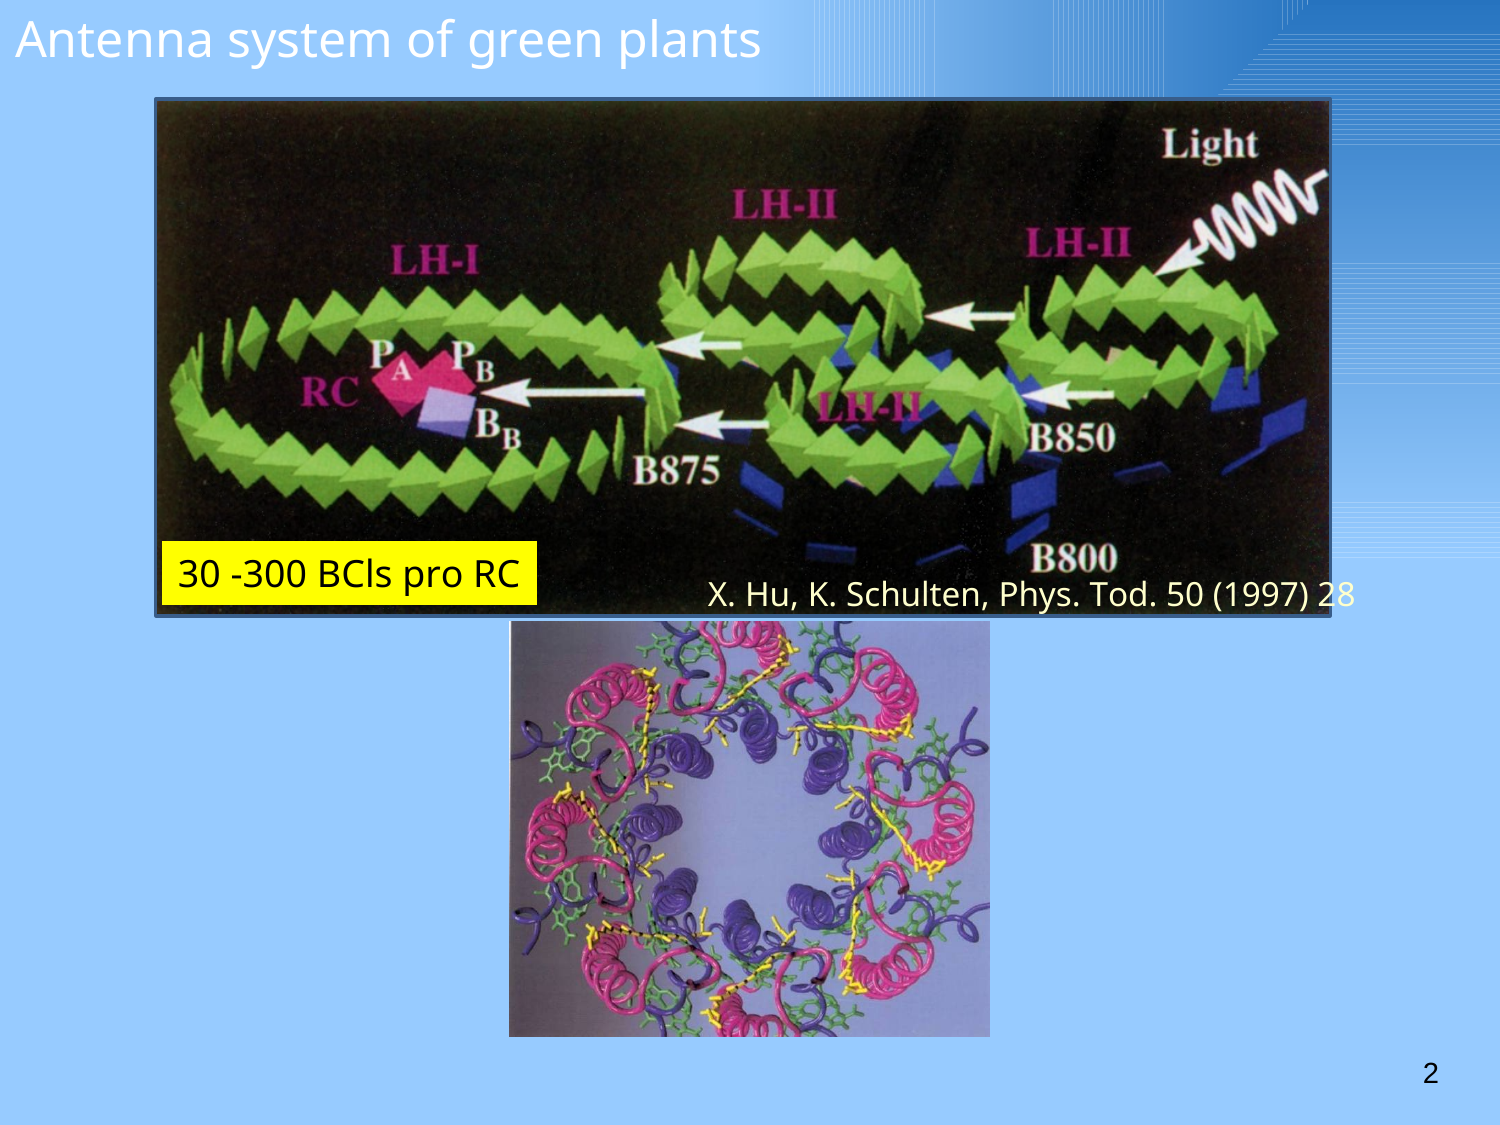

Antenna system of green plants
30 -300 BCls pro RC
X. Hu, K. Schulten, Phys. Tod. 50 (1997) 28